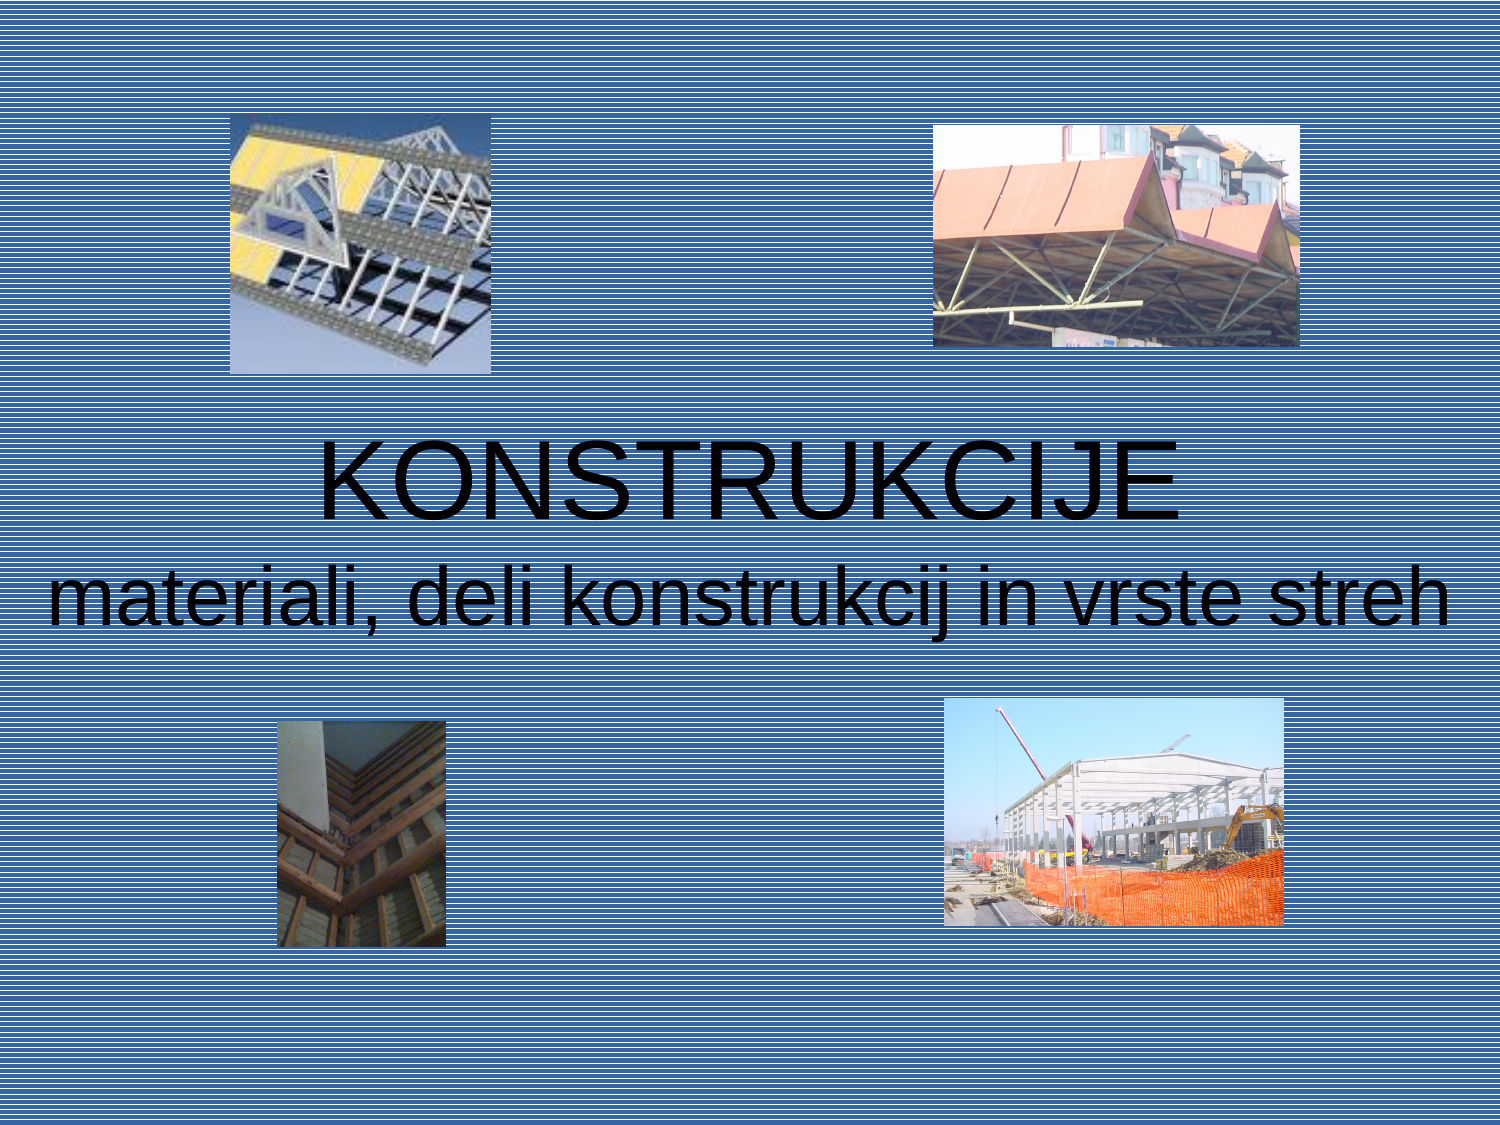

# KONSTRUKCIJE materiali, deli konstrukcij in vrste streh